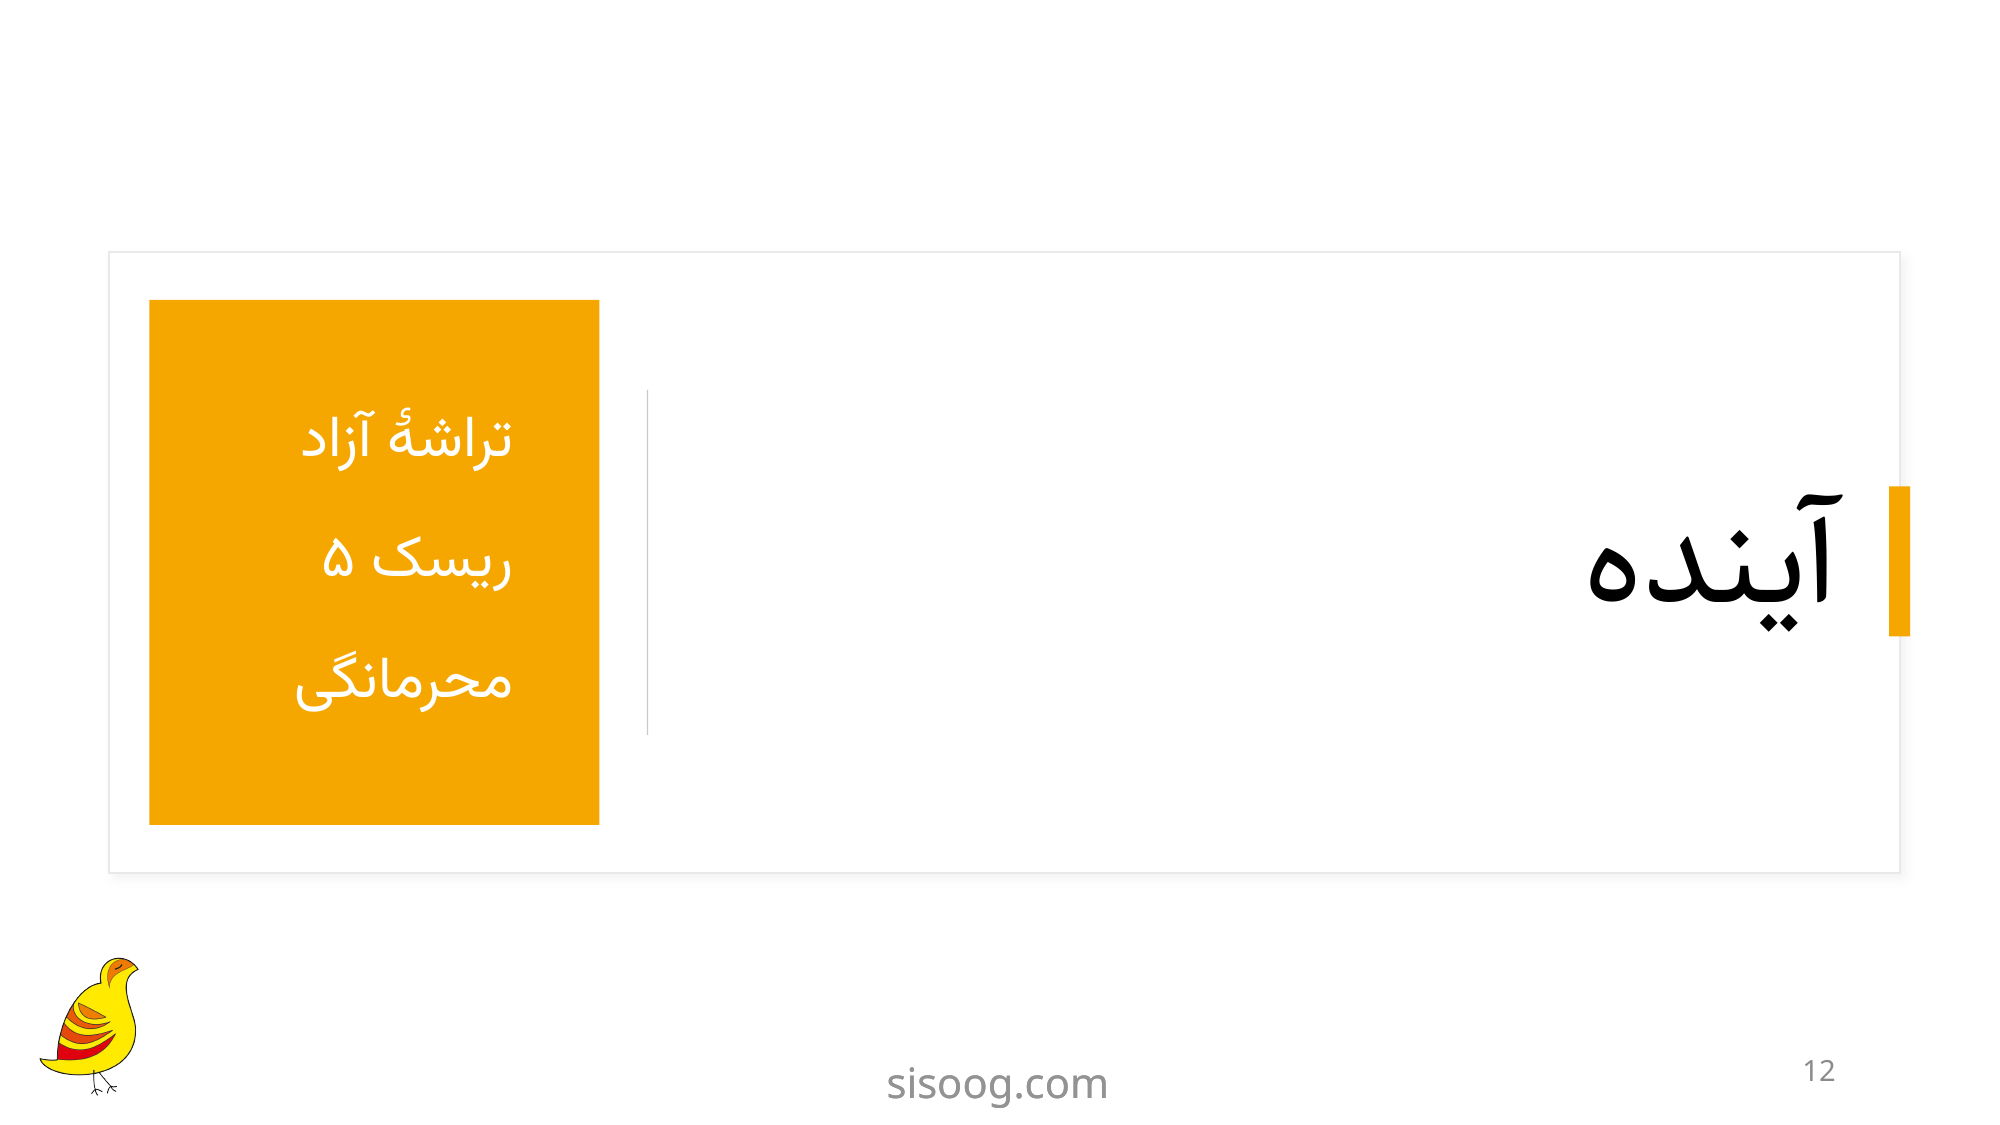

تراشهٔ آزاد
ریسک ۵
محرمانگی
# آینده